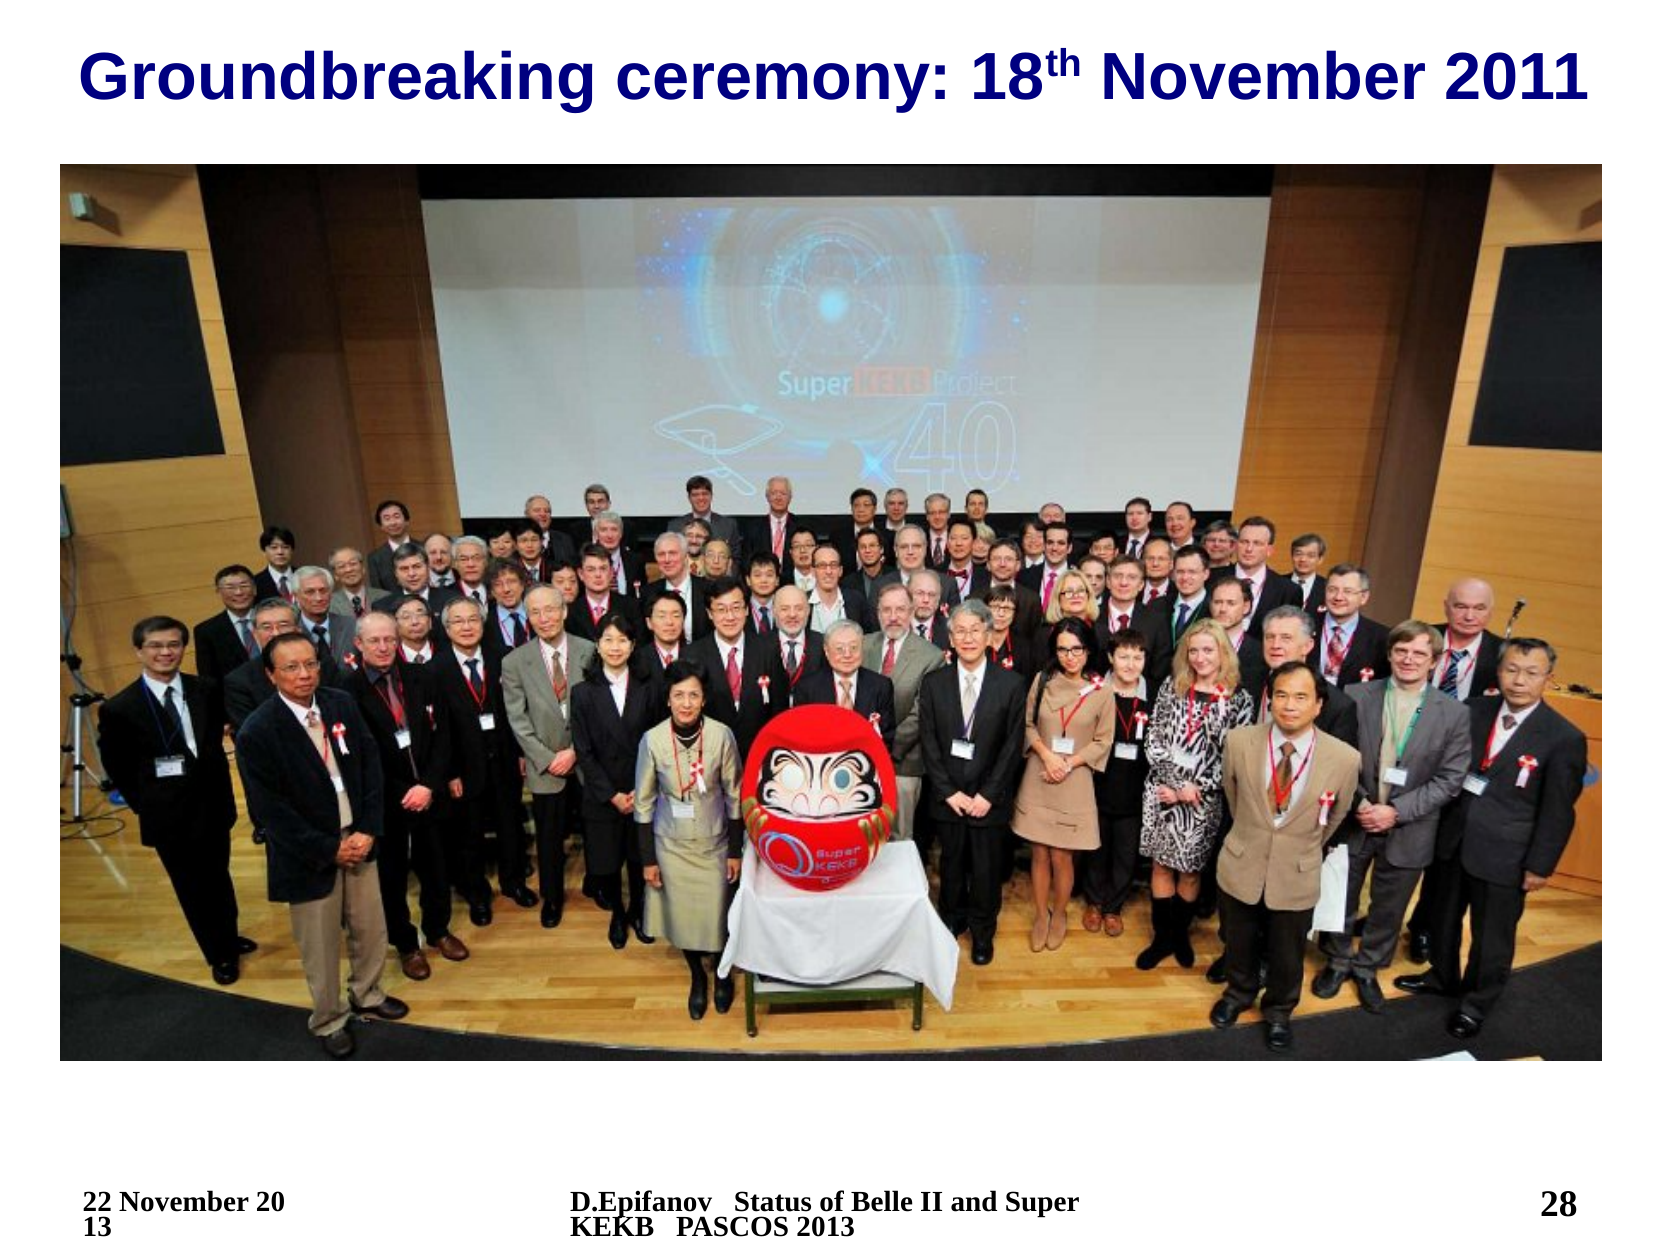

# Groundbreaking ceremony: 18th November 2011
28
22 November 2013
D.Epifanov Status of Belle II and SuperKEKB PASCOS 2013